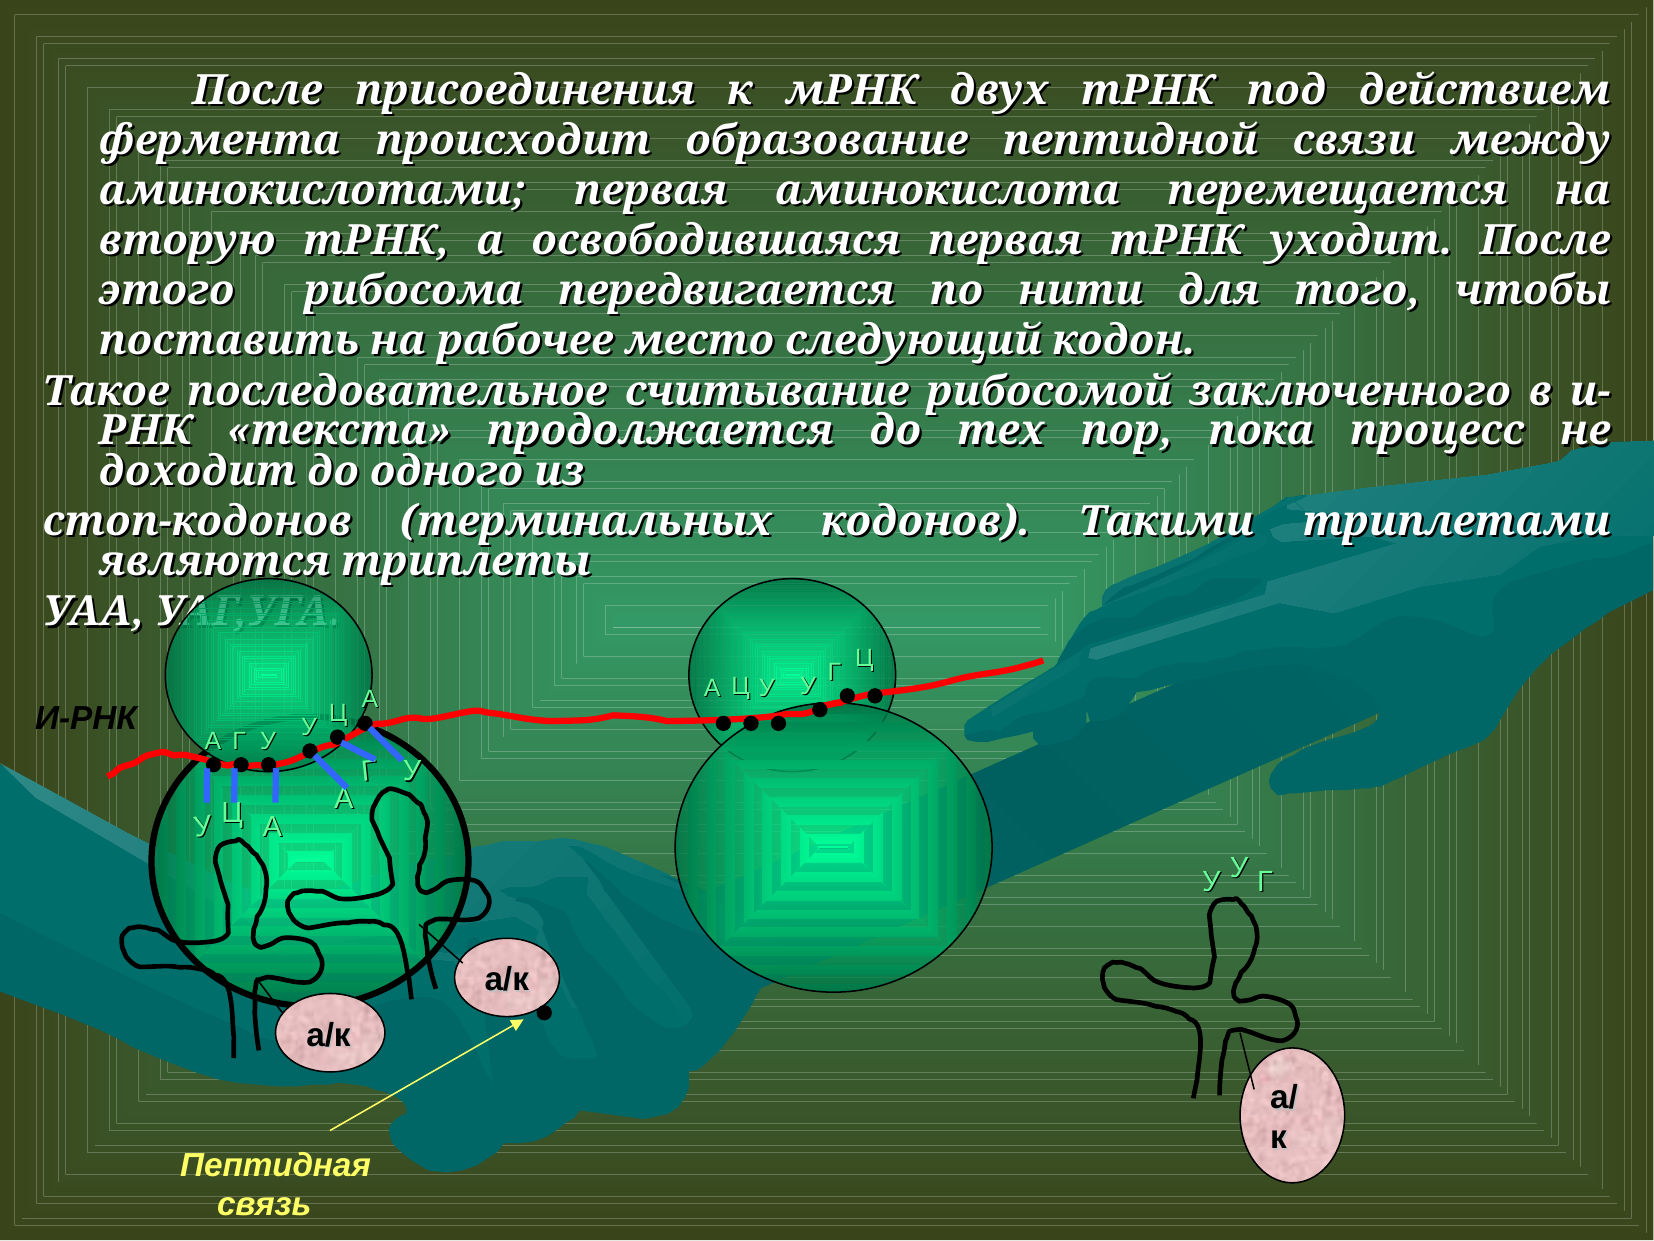

После присоединения к мРНК двух тРНК под действием фермента происходит образование пептидной связи между аминокислотами; первая аминокислота перемещается на вторую тРНК, а освободившаяся первая тРНК уходит. После этого рибосома передвигается по нити для того, чтобы поставить на рабочее место следующий кодон.
Такое последовательное считывание рибосомой заключенного в и-РНК «текста» продолжается до тех пор, пока процесс не доходит до одного из
стоп-кодонов (терминальных кодонов). Такими триплетами являются триплеты
УАА, УАГ,УГА.
Ц
Г
Ц
У
А
У
А
И-РНК
Ц
У
А
Г
У
Г
У
А
Ц
У
А
У
У
Г
а/к
а/к
а/к
Пептидная
 связь